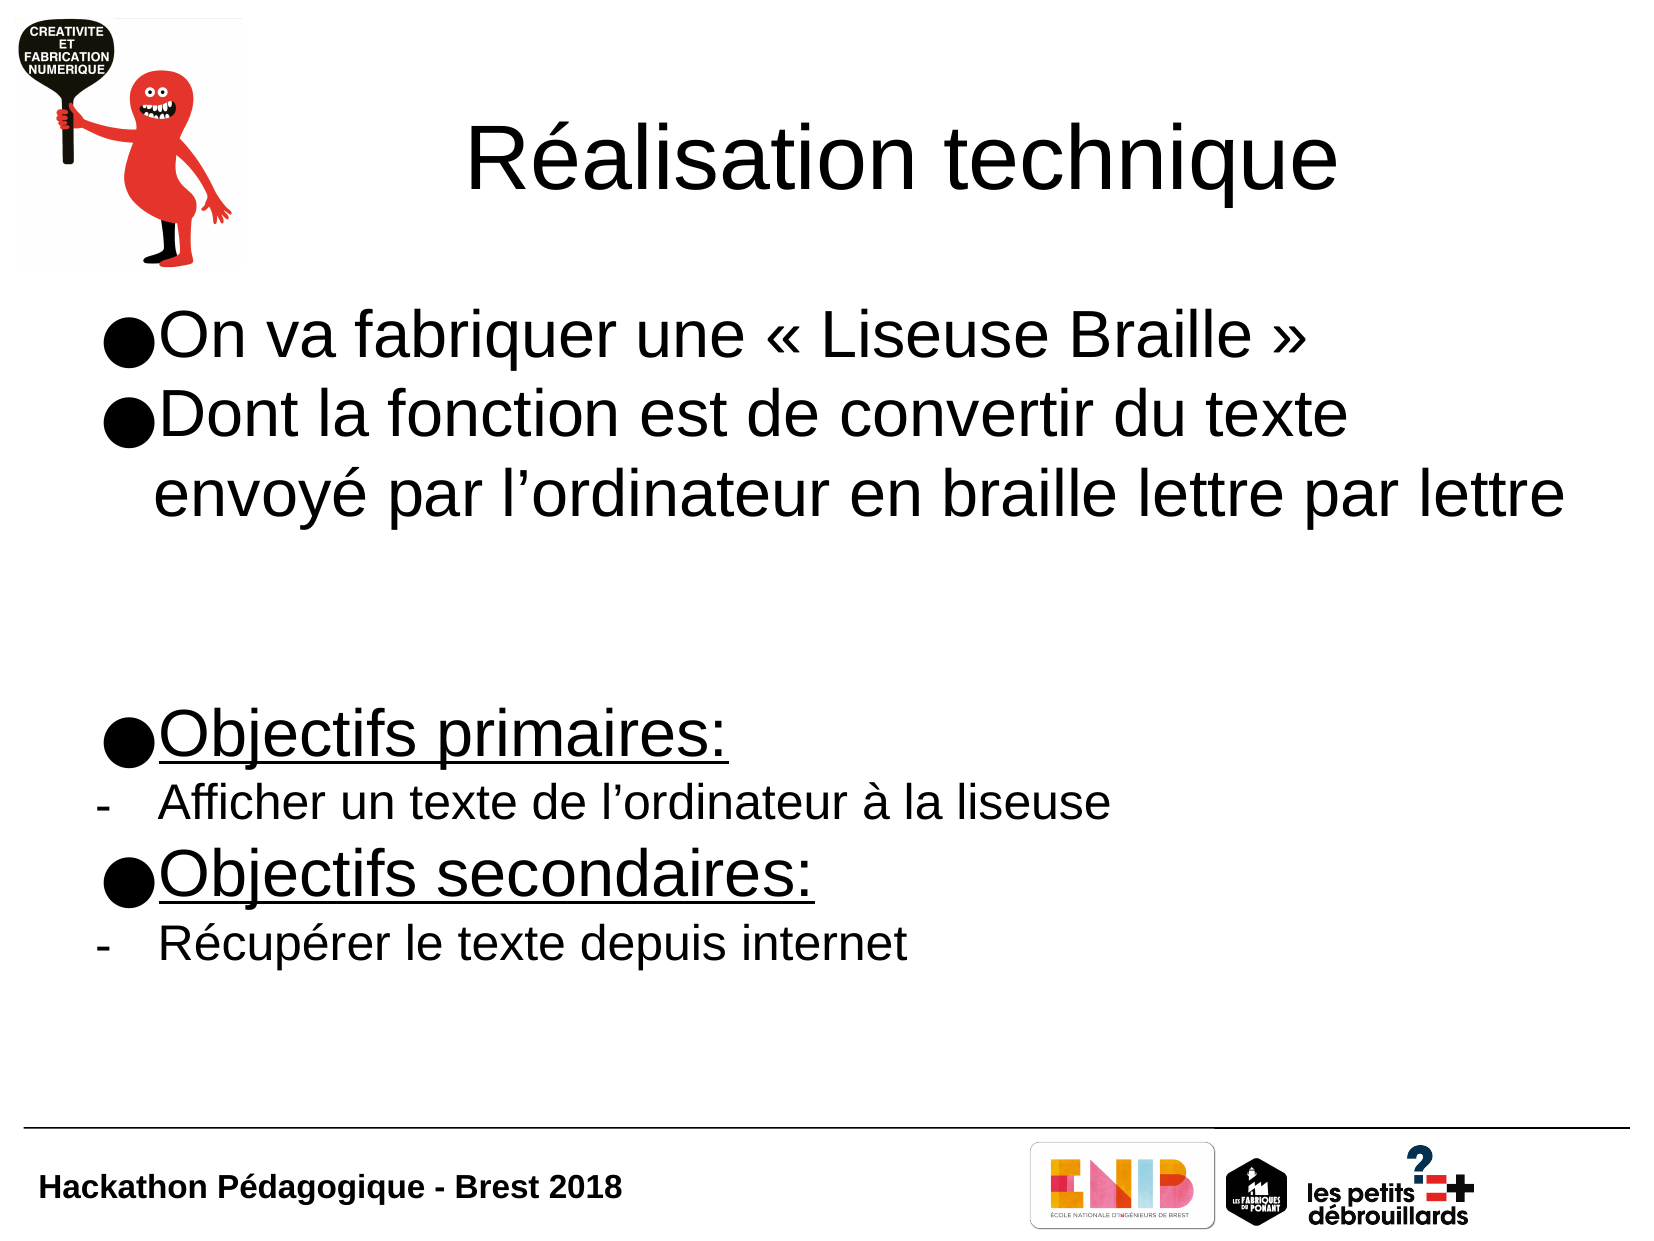

Réalisation technique
On va fabriquer une « Liseuse Braille »
Dont la fonction est de convertir du texte envoyé par l’ordinateur en braille lettre par lettre
Objectifs primaires:
Afficher un texte de l’ordinateur à la liseuse
Objectifs secondaires:
Récupérer le texte depuis internet
Hackathon Pédagogique - Brest 2018